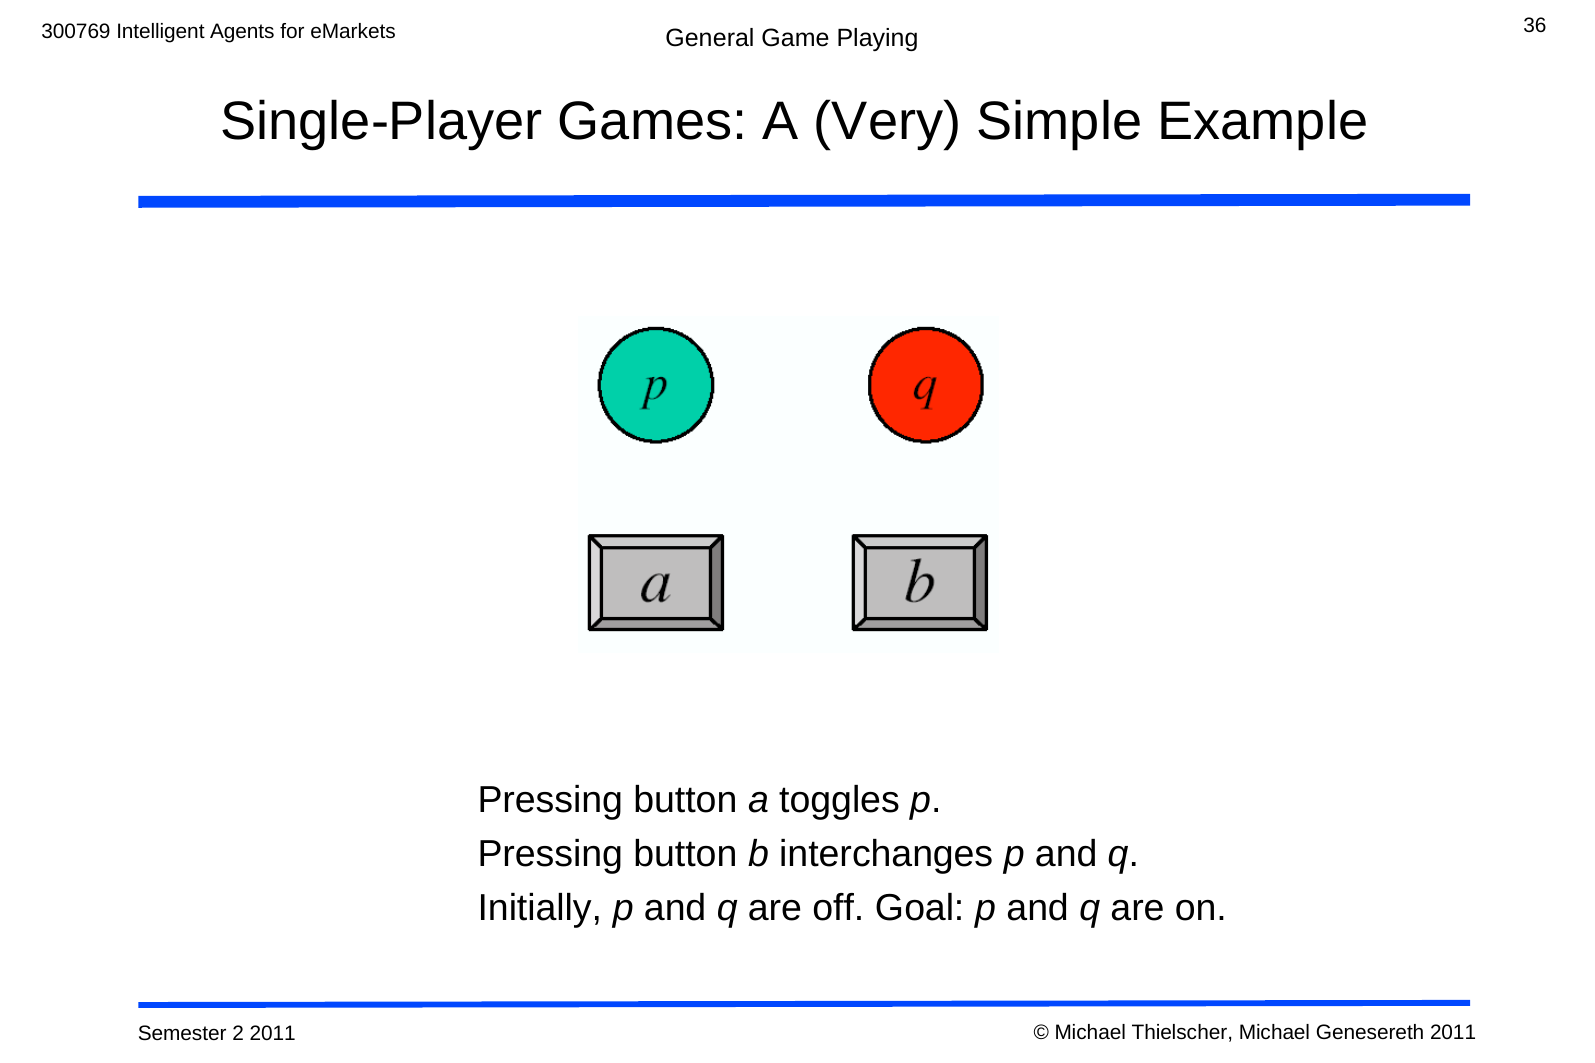

# Single-Player Games: A (Very) Simple Example
Pressing button a toggles p.
Pressing button b interchanges p and q.
Initially, p and q are off. Goal: p and q are on.